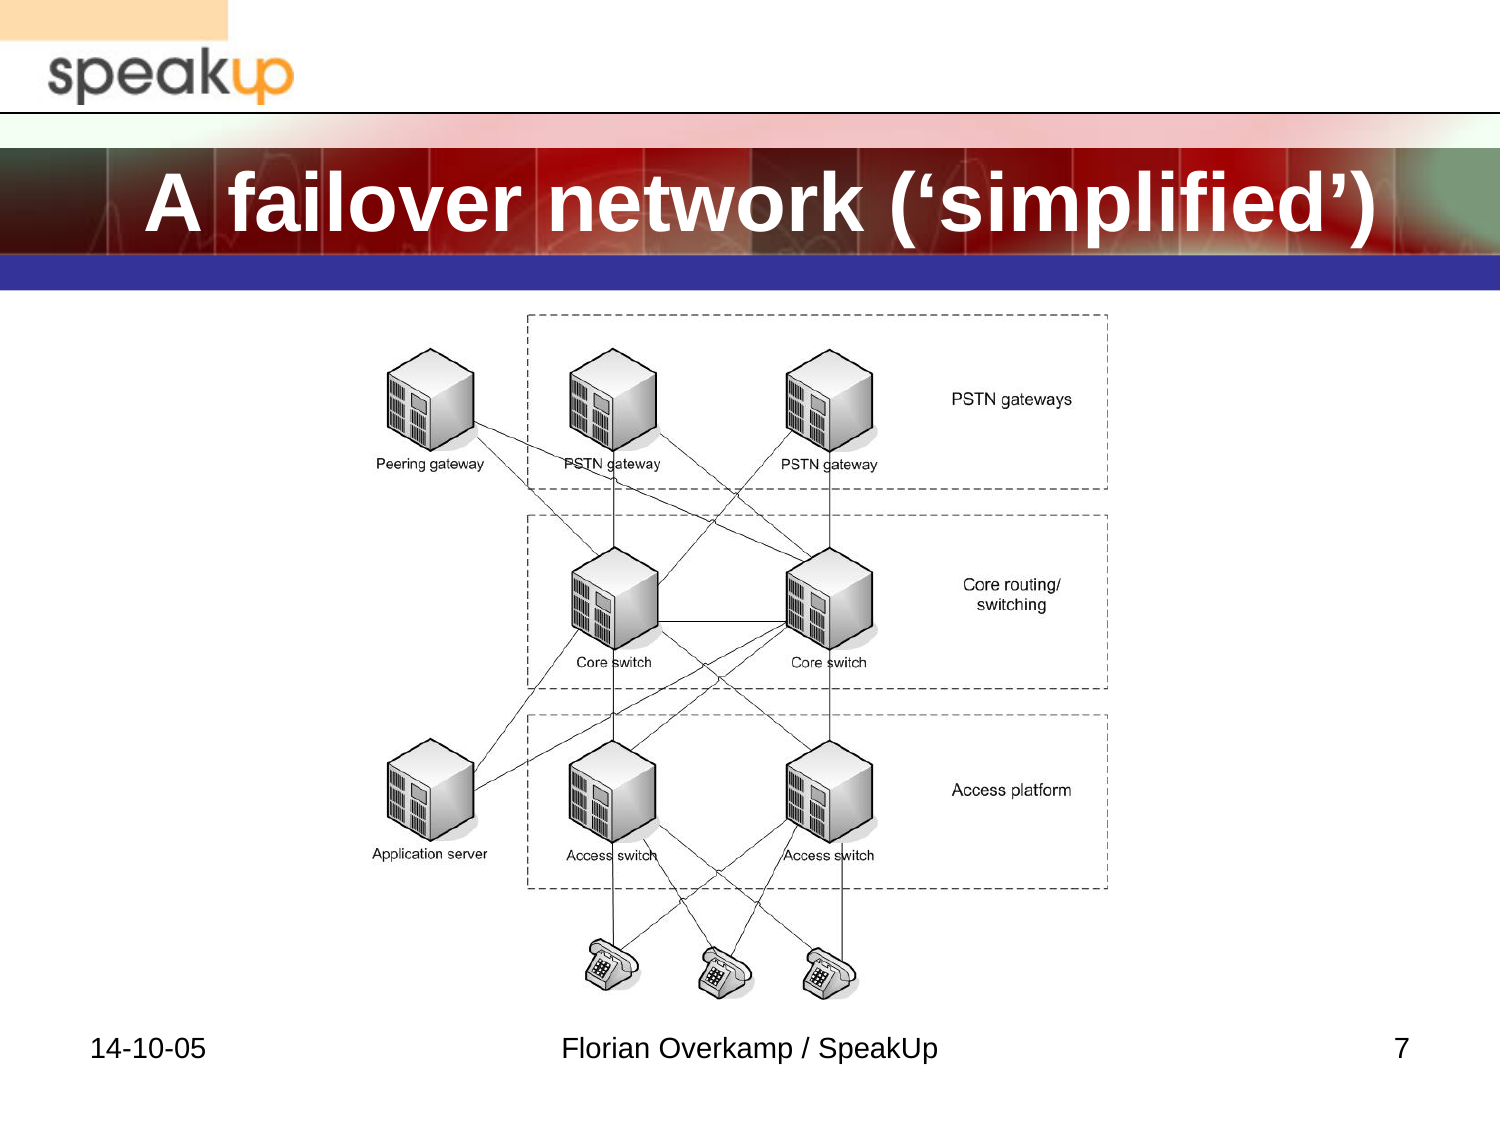

# A failover network (‘simplified’)
Florian Overkamp / SpeakUp
7